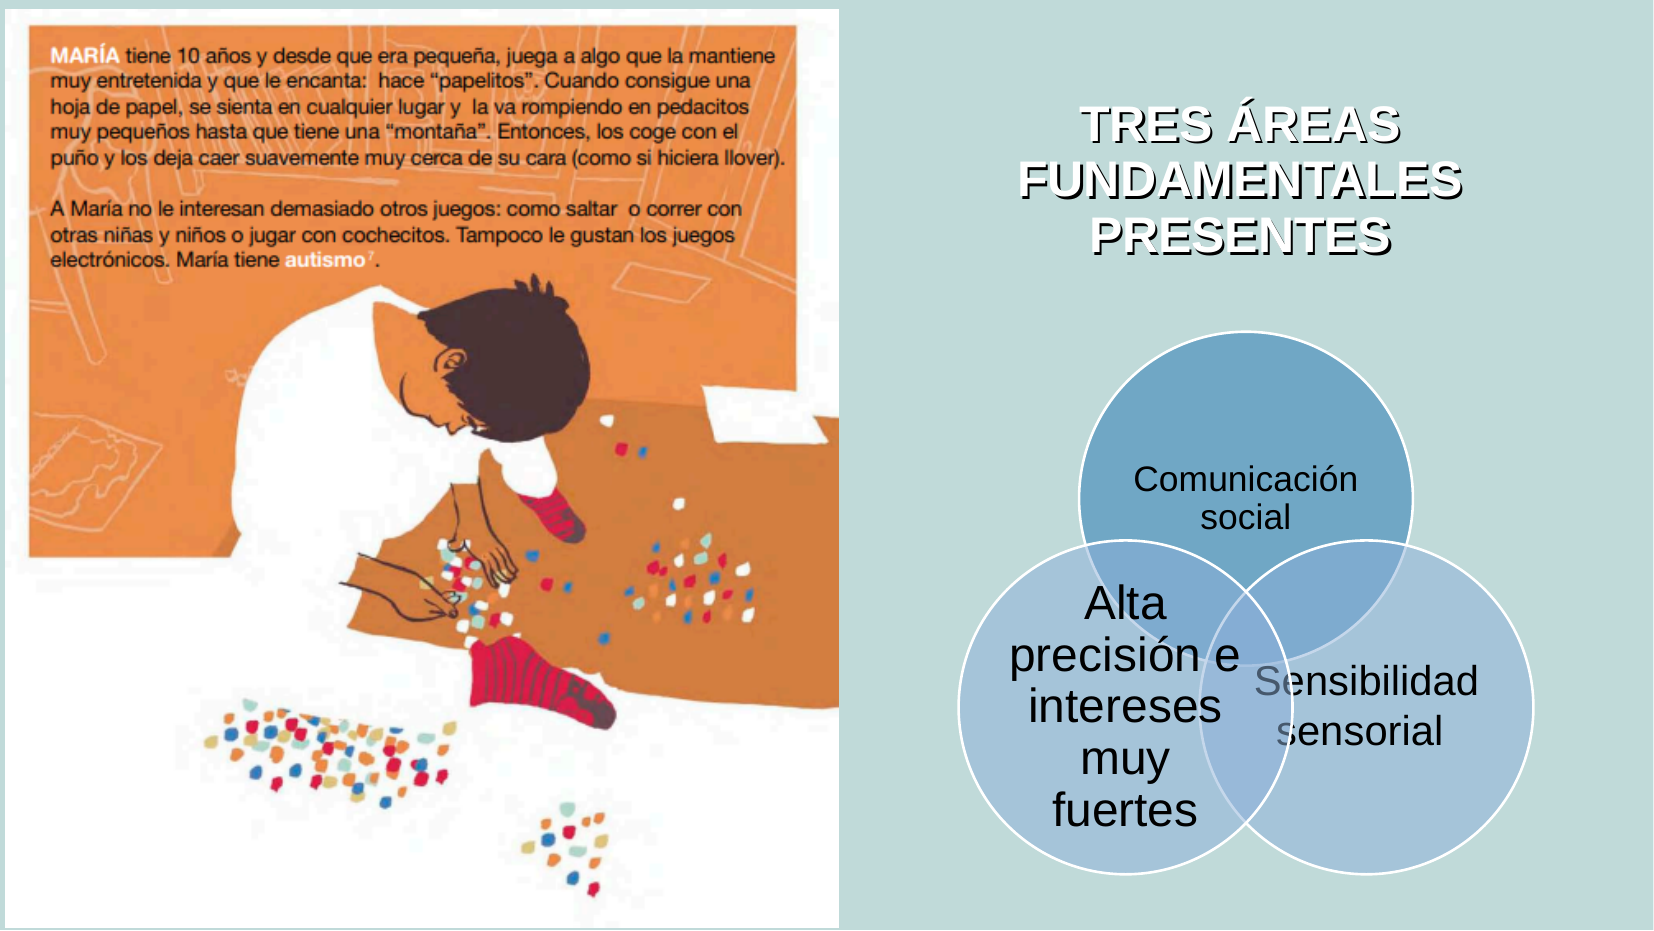

TRES ÁREAS FUNDAMENTALES PRESENTES
Comunicación social
Alta precisión e intereses muy fuertes
Sensibilidad sensorial